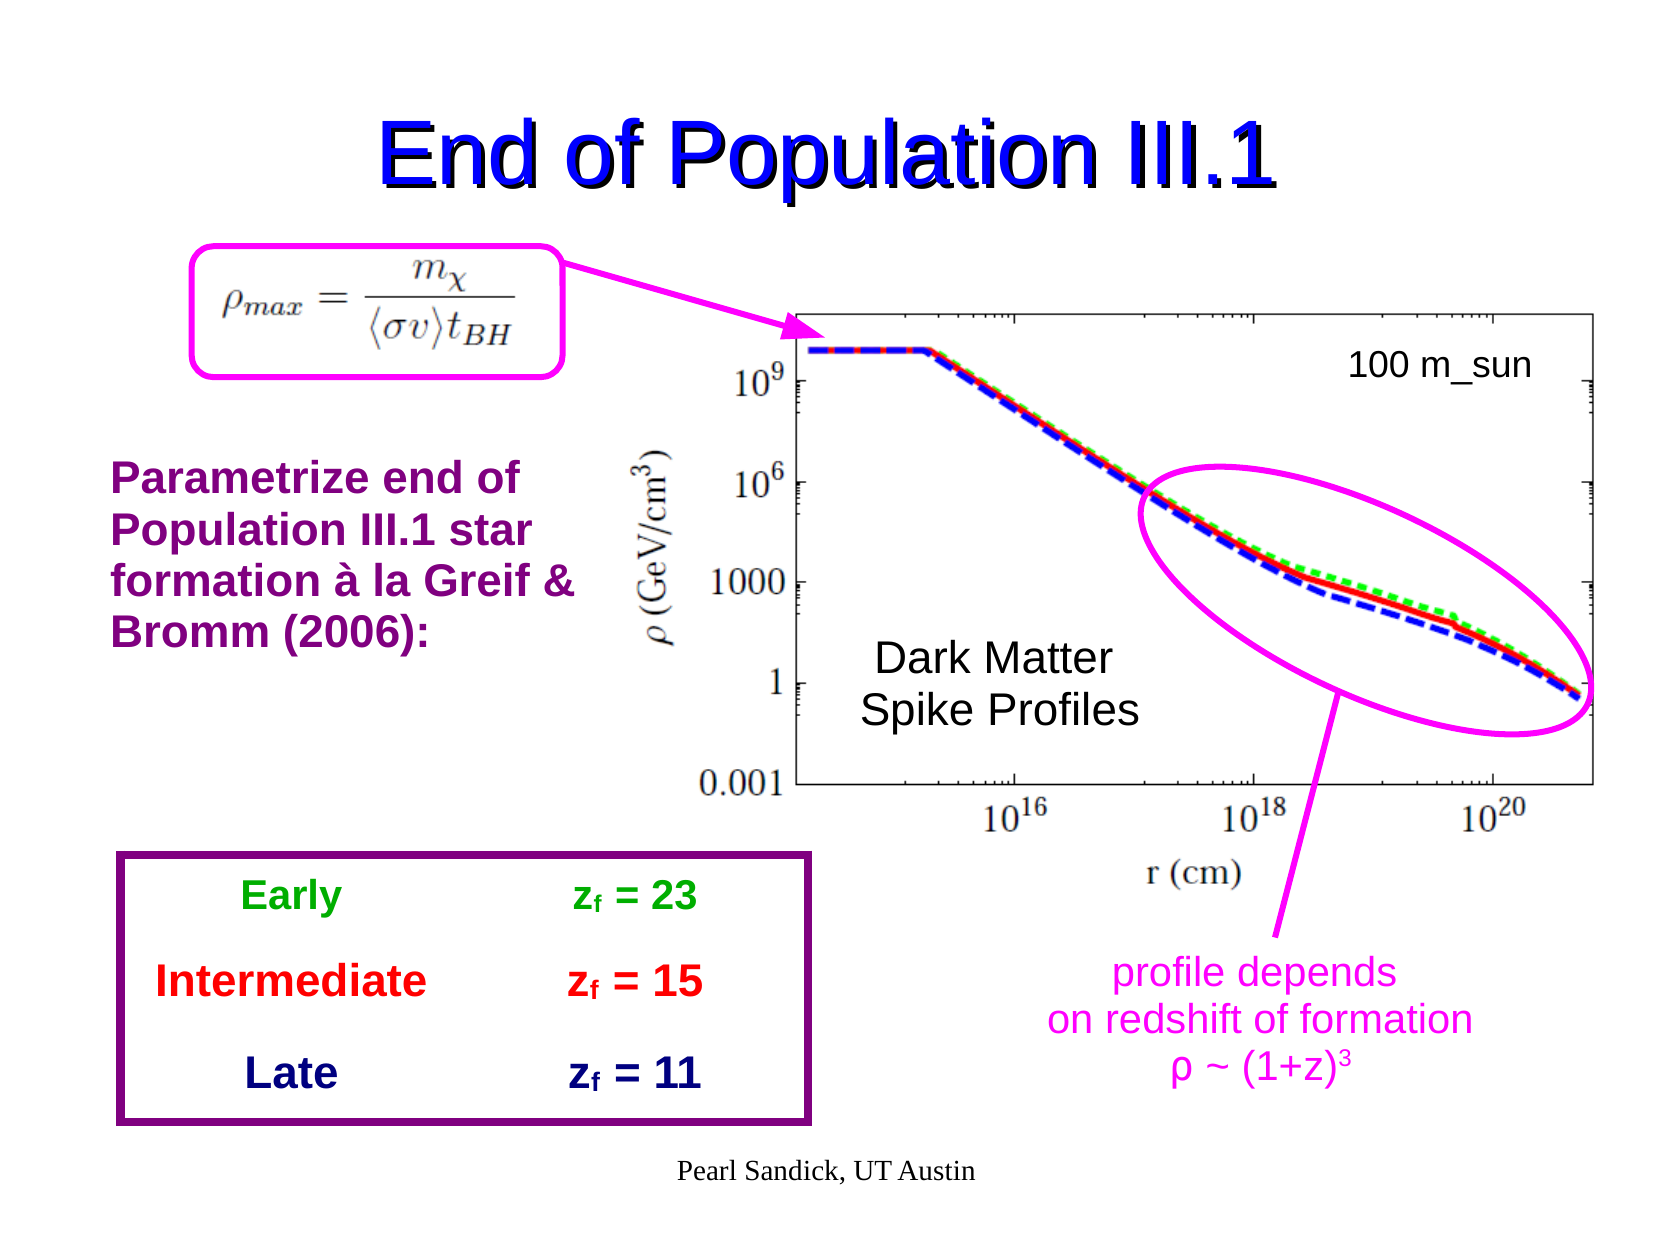

# End of Population III.1
100 m_sun
profile depends
on redshift of formation
ρ ~ (1+z)3
Parametrize end of Population III.1 star formation à la Greif & Bromm (2006):
Dark Matter
Spike Profiles
| Early | zf = 23 |
| --- | --- |
| Intermediate | zf = 15 |
| Late | zf = 11 |
Pearl Sandick, UT Austin